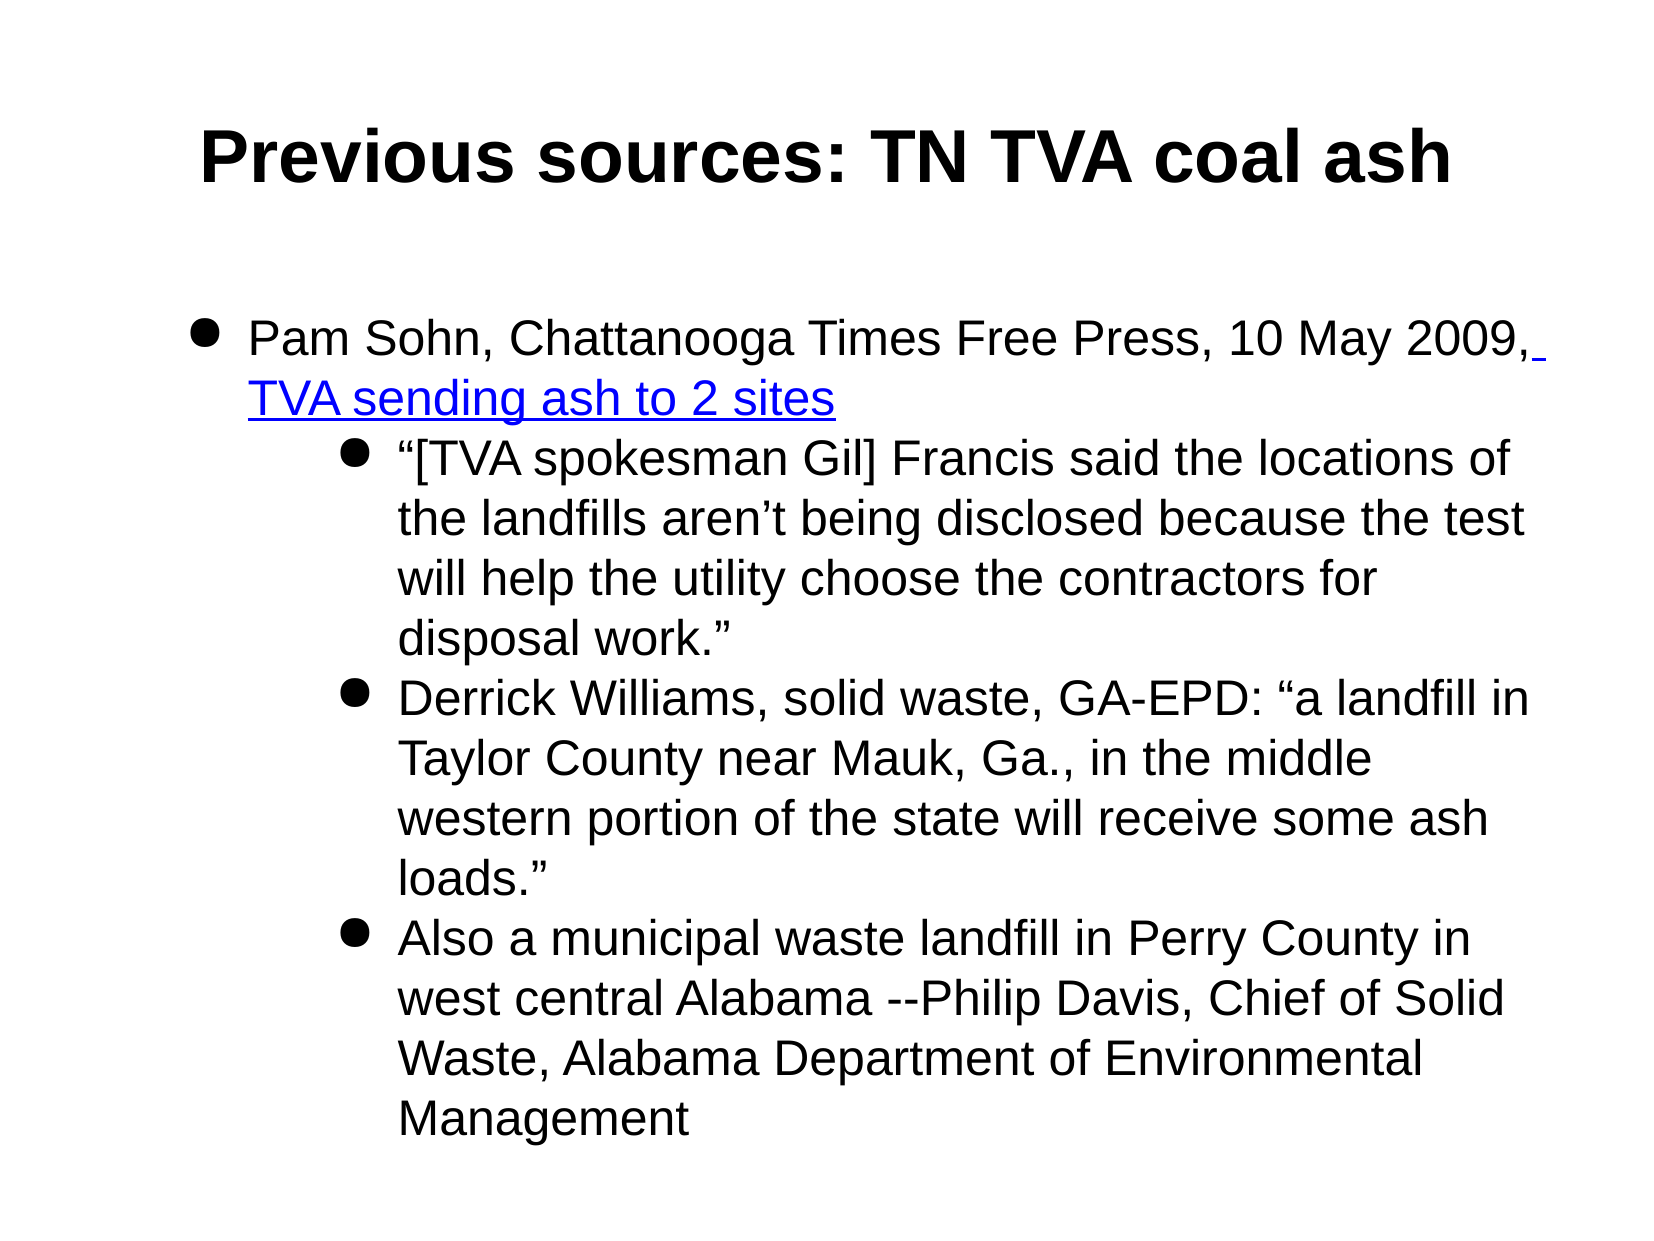

# Previous sources: TN TVA coal ash
Pam Sohn, Chattanooga Times Free Press, 10 May 2009, TVA sending ash to 2 sites
“[TVA spokesman Gil] Francis said the locations of the landfills aren’t being disclosed because the test will help the utility choose the contractors for disposal work.”
Derrick Williams, solid waste, GA-EPD: “a landfill in Taylor County near Mauk, Ga., in the middle western portion of the state will receive some ash loads.”
Also a municipal waste landfill in Perry County in west central Alabama --Philip Davis, Chief of Solid Waste, Alabama Department of Environmental Management